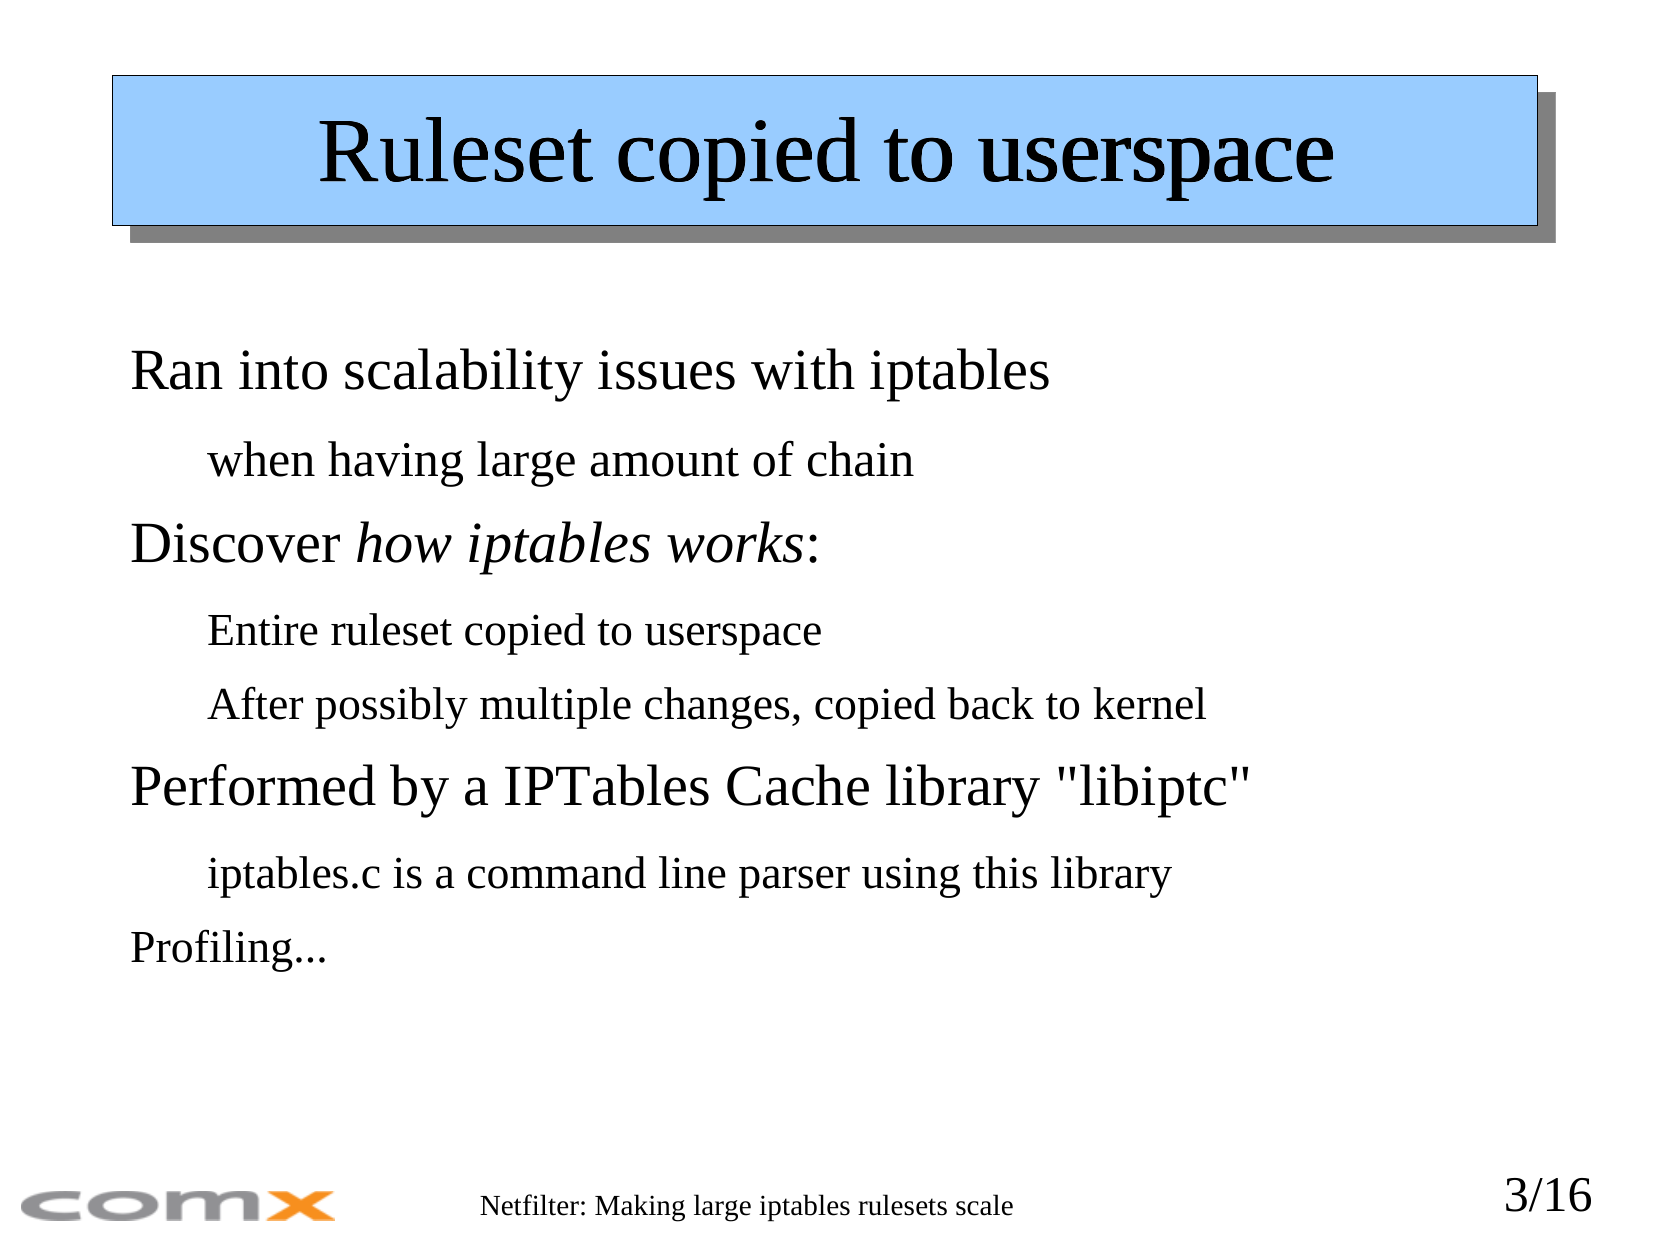

# Ruleset copied to userspace
Ran into scalability issues with iptables
when having large amount of chain
Discover how iptables works:
Entire ruleset copied to userspace
After possibly multiple changes, copied back to kernel
Performed by a IPTables Cache library "libiptc"
iptables.c is a command line parser using this library
Profiling...